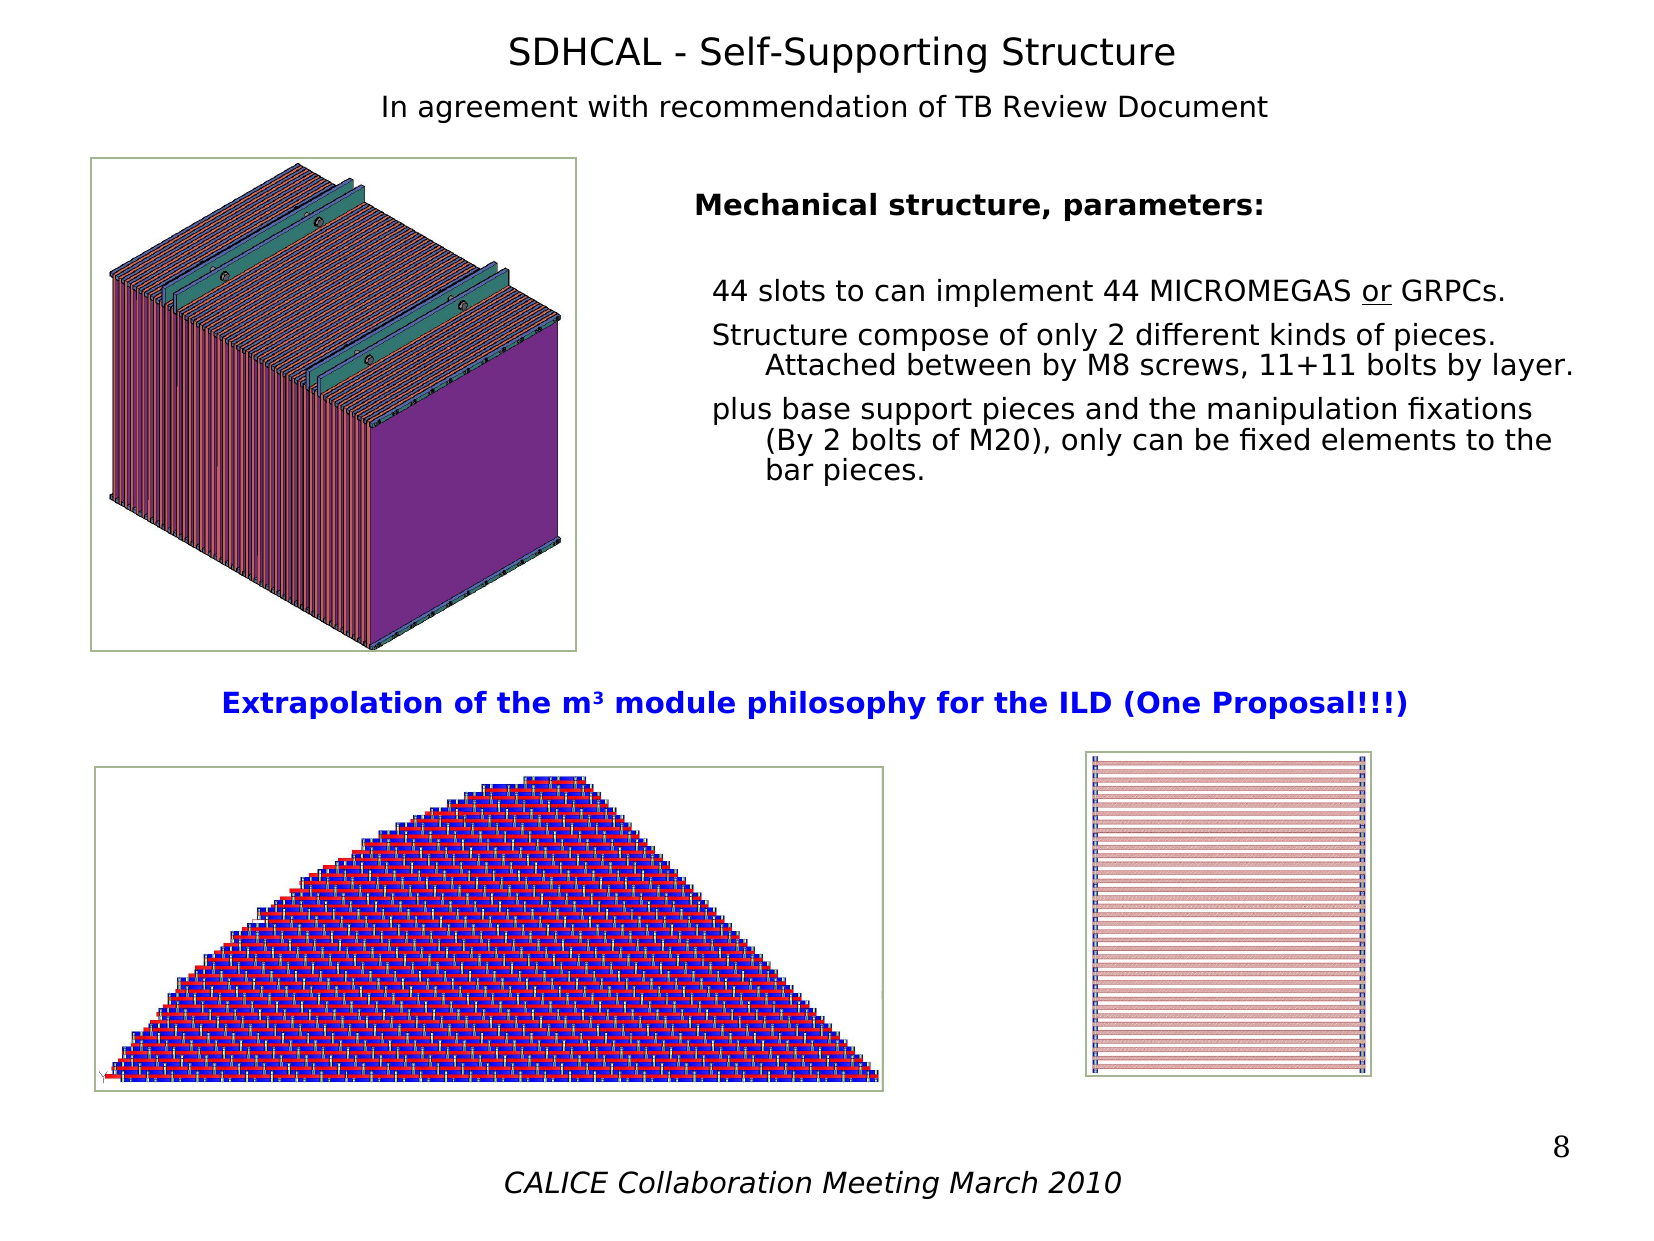

SDHCAL - Self-Supporting Structure
In agreement with recommendation of TB Review Document
# Mechanical structure, parameters:
44 slots to can implement 44 MICROMEGAS or GRPCs.
Structure compose of only 2 different kinds of pieces. Attached between by M8 screws, 11+11 bolts by layer.
plus base support pieces and the manipulation fixations (By 2 bolts of M20), only can be fixed elements to the bar pieces.
Extrapolation of the m3 module philosophy for the ILD (One Proposal!!!)
8